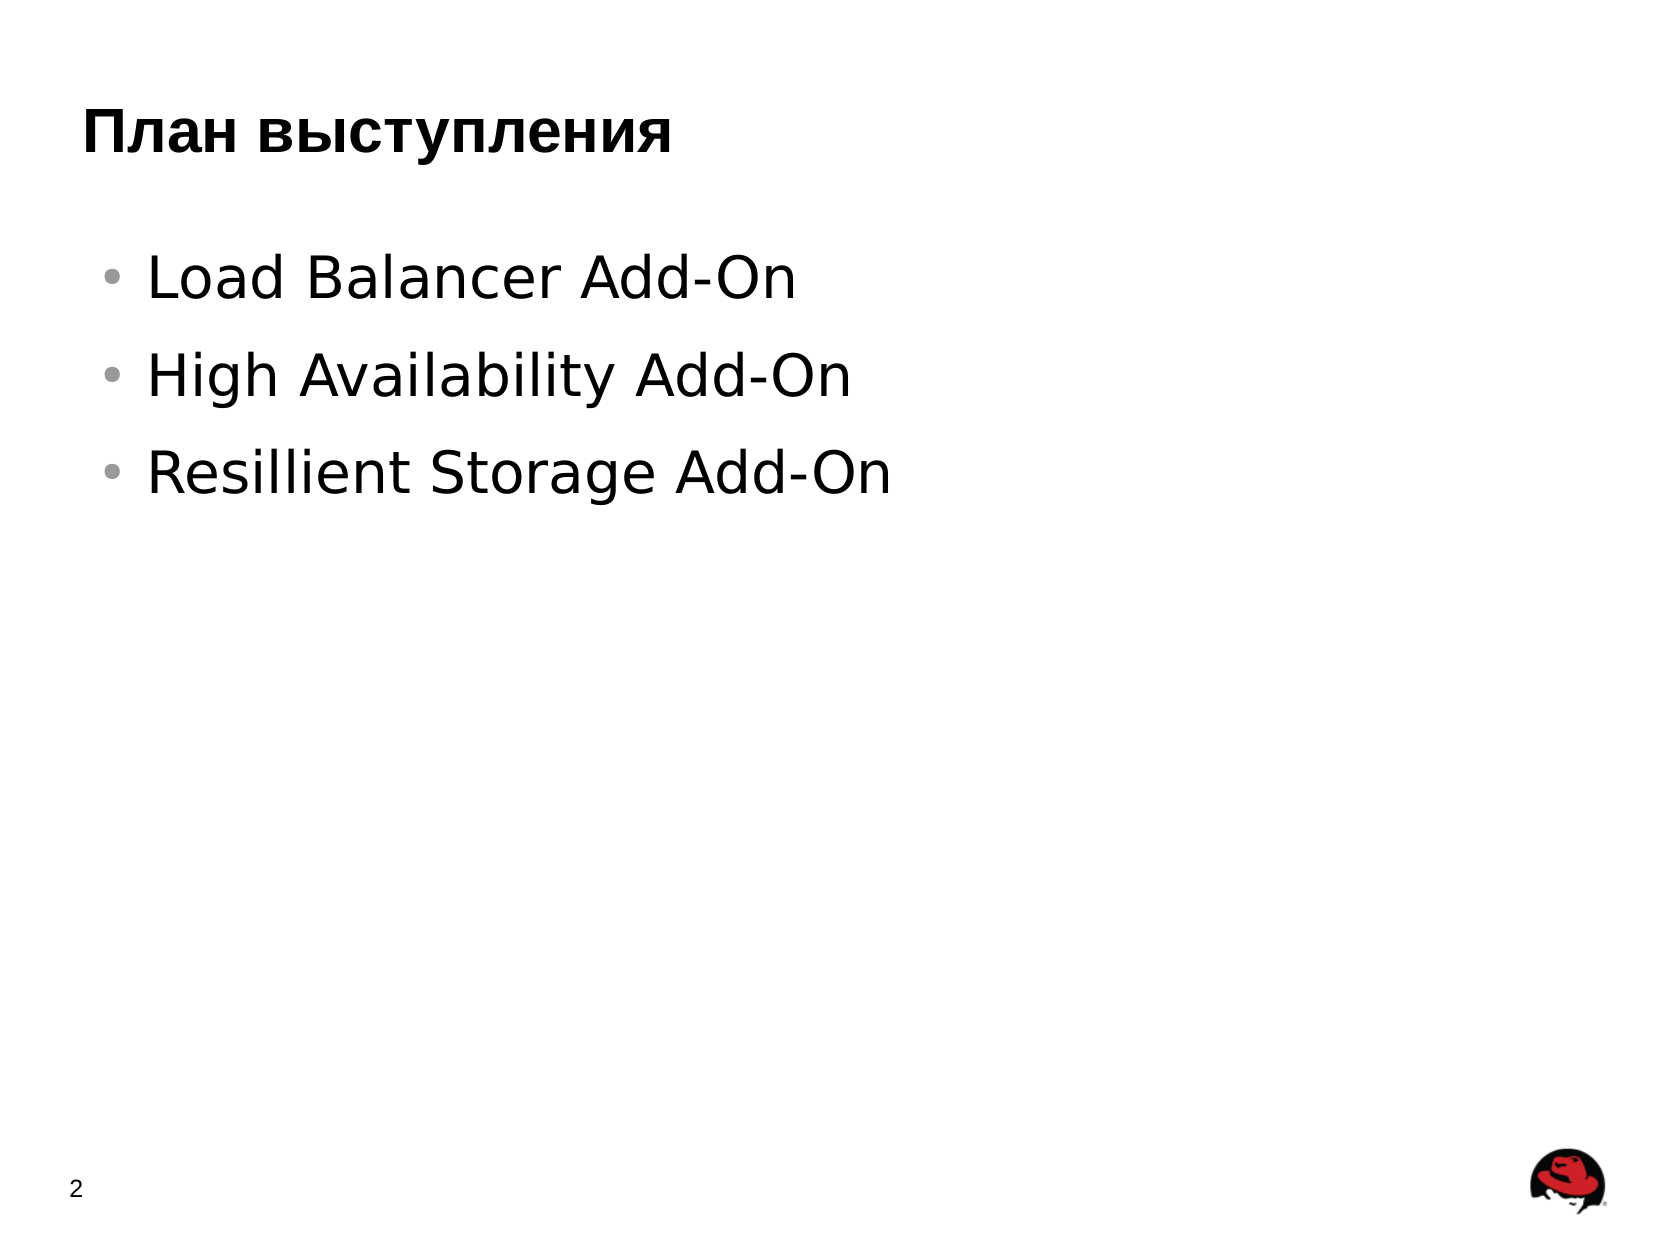

# План выступления
Load Balancer Add-On
High Availability Add-On
Resillient Storage Add-On